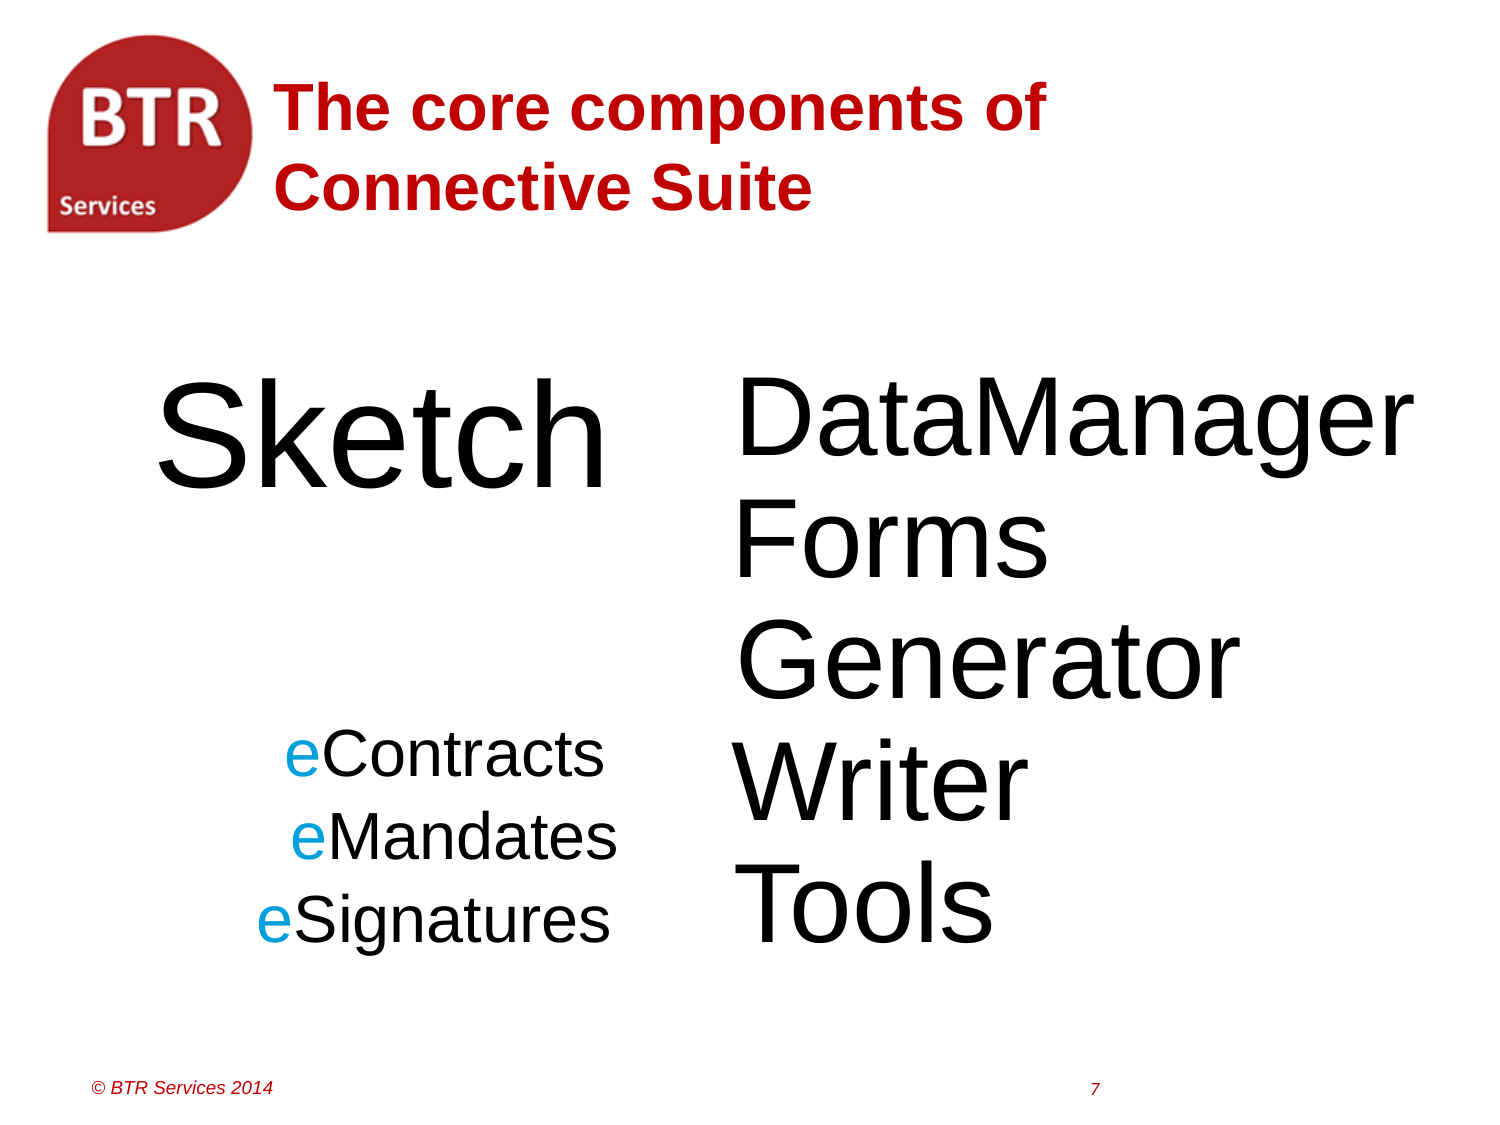

# The core components of Connective Suite
Sketch
DataManager
Forms
Generator
Writer
eContracts
eMandates
Tools
eSignatures